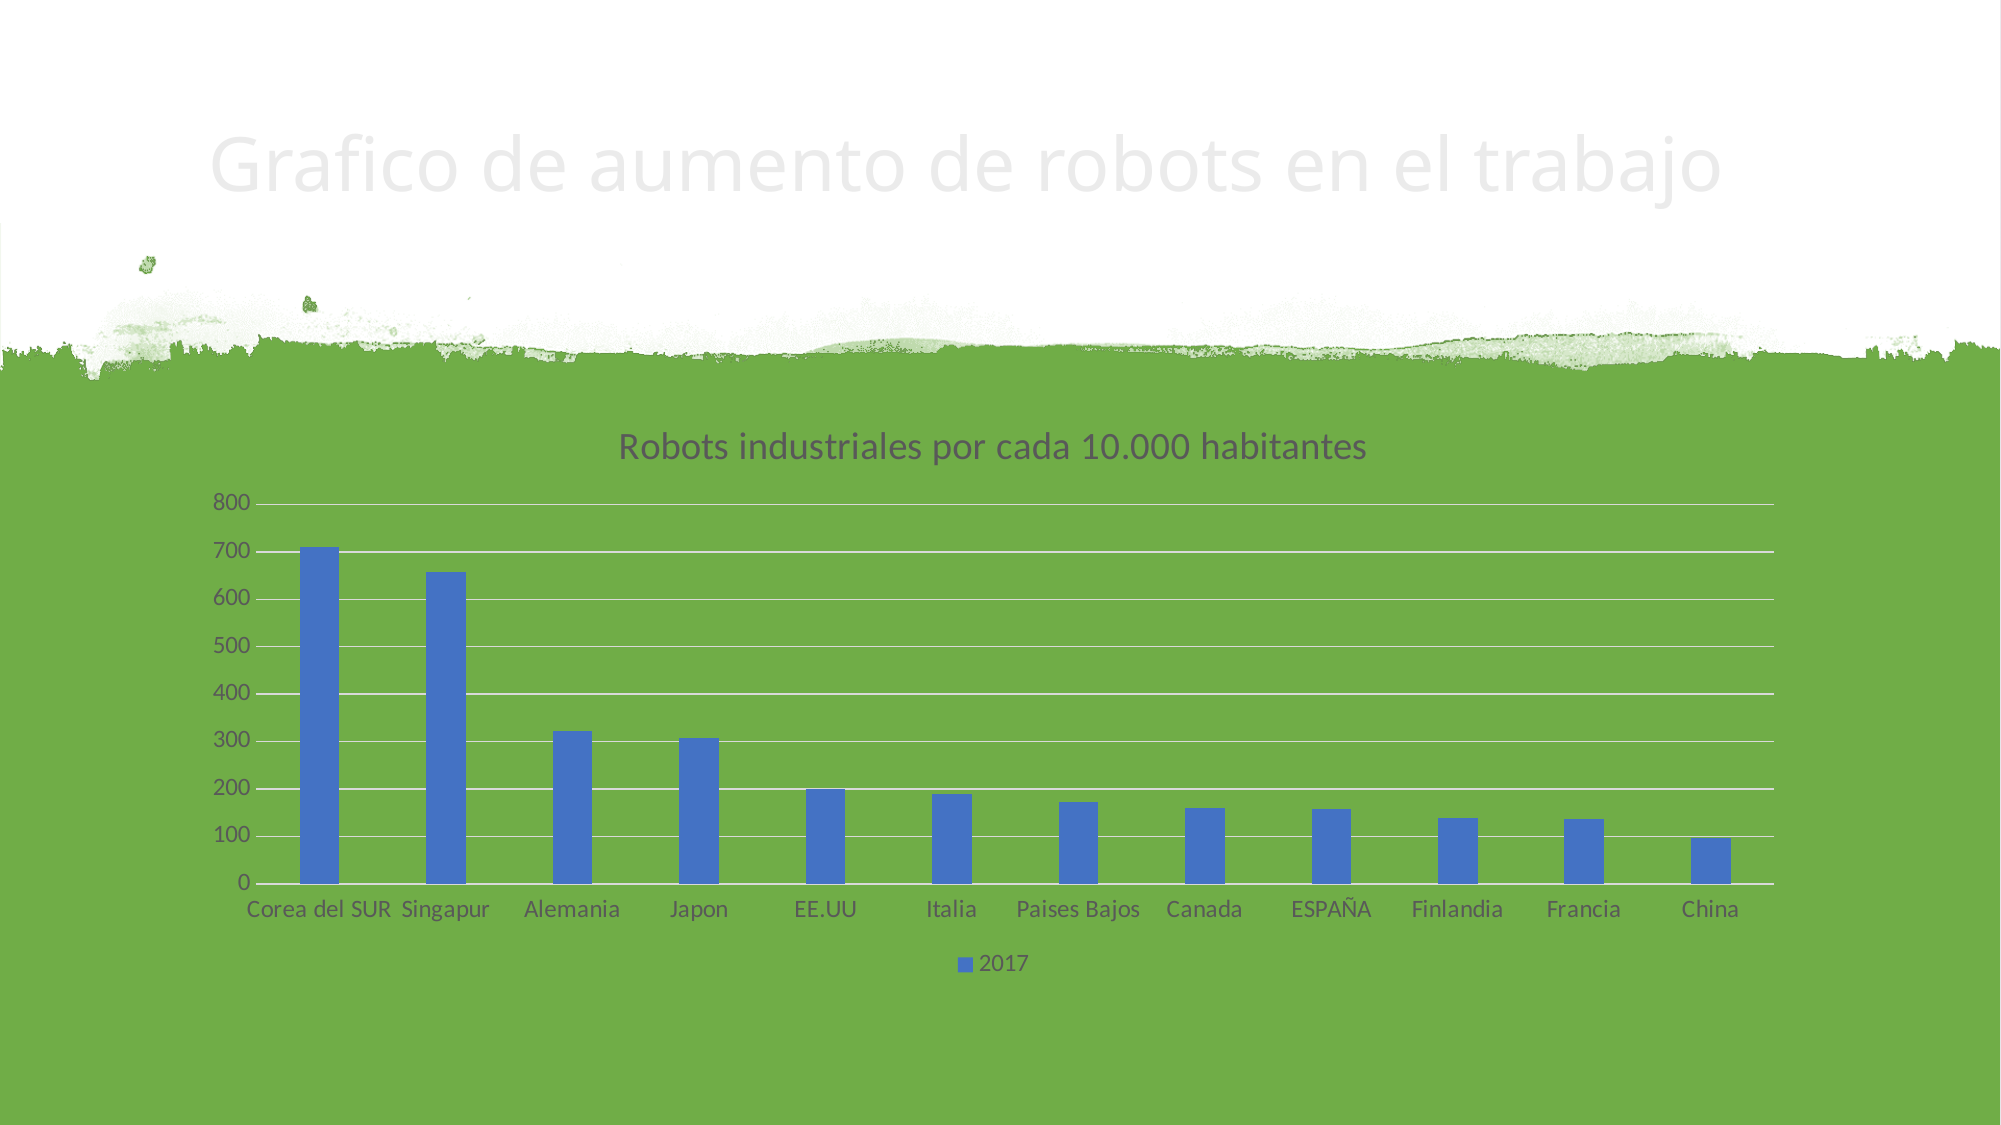

# Grafico de aumento de robots en el trabajo
### Chart: Robots industriales por cada 10.000 habitantes
| Category | 2017 |
|---|---|
| Corea del SUR | 710.0 |
| Singapur | 658.0 |
| Alemania | 322.0 |
| Japon | 308.0 |
| EE.UU | 200.0 |
| Italia | 190.0 |
| Paises Bajos | 172.0 |
| Canada | 161.0 |
| ESPAÑA | 157.0 |
| Finlandia | 139.0 |
| Francia | 137.0 |
| China | 97.0 |